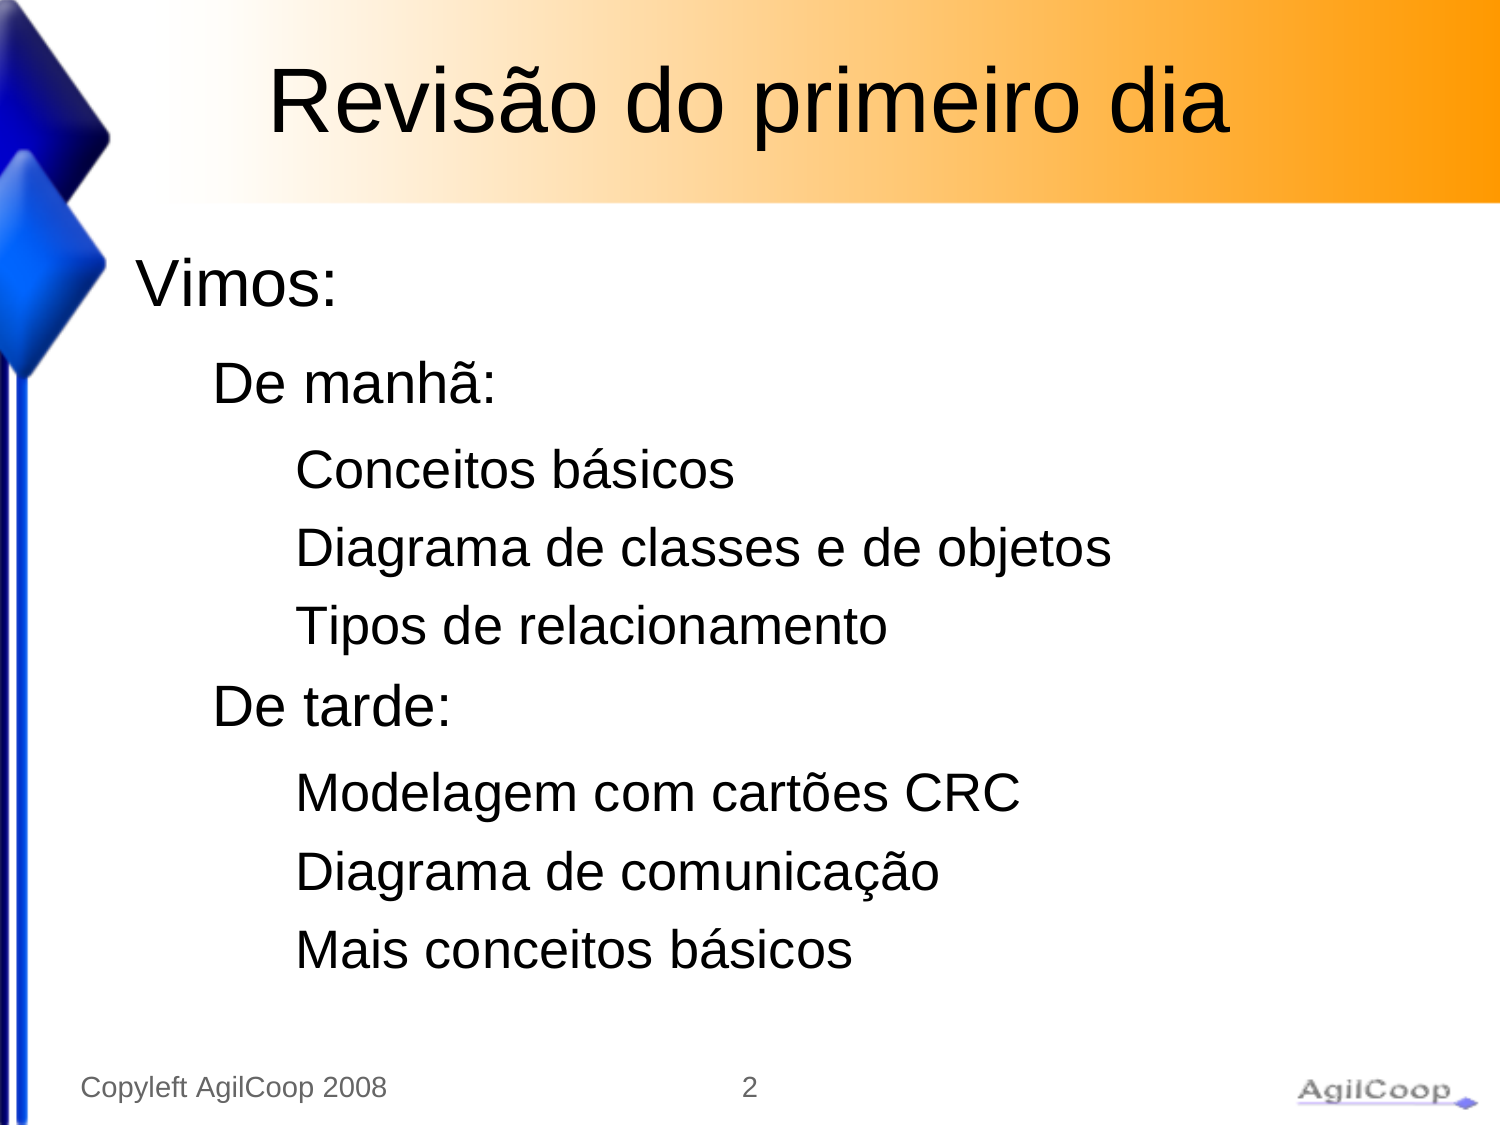

# Revisão do primeiro dia
Vimos:
De manhã:
Conceitos básicos
Diagrama de classes e de objetos
Tipos de relacionamento
De tarde:
Modelagem com cartões CRC
Diagrama de comunicação
Mais conceitos básicos
Copyleft AgilCoop 2008
2